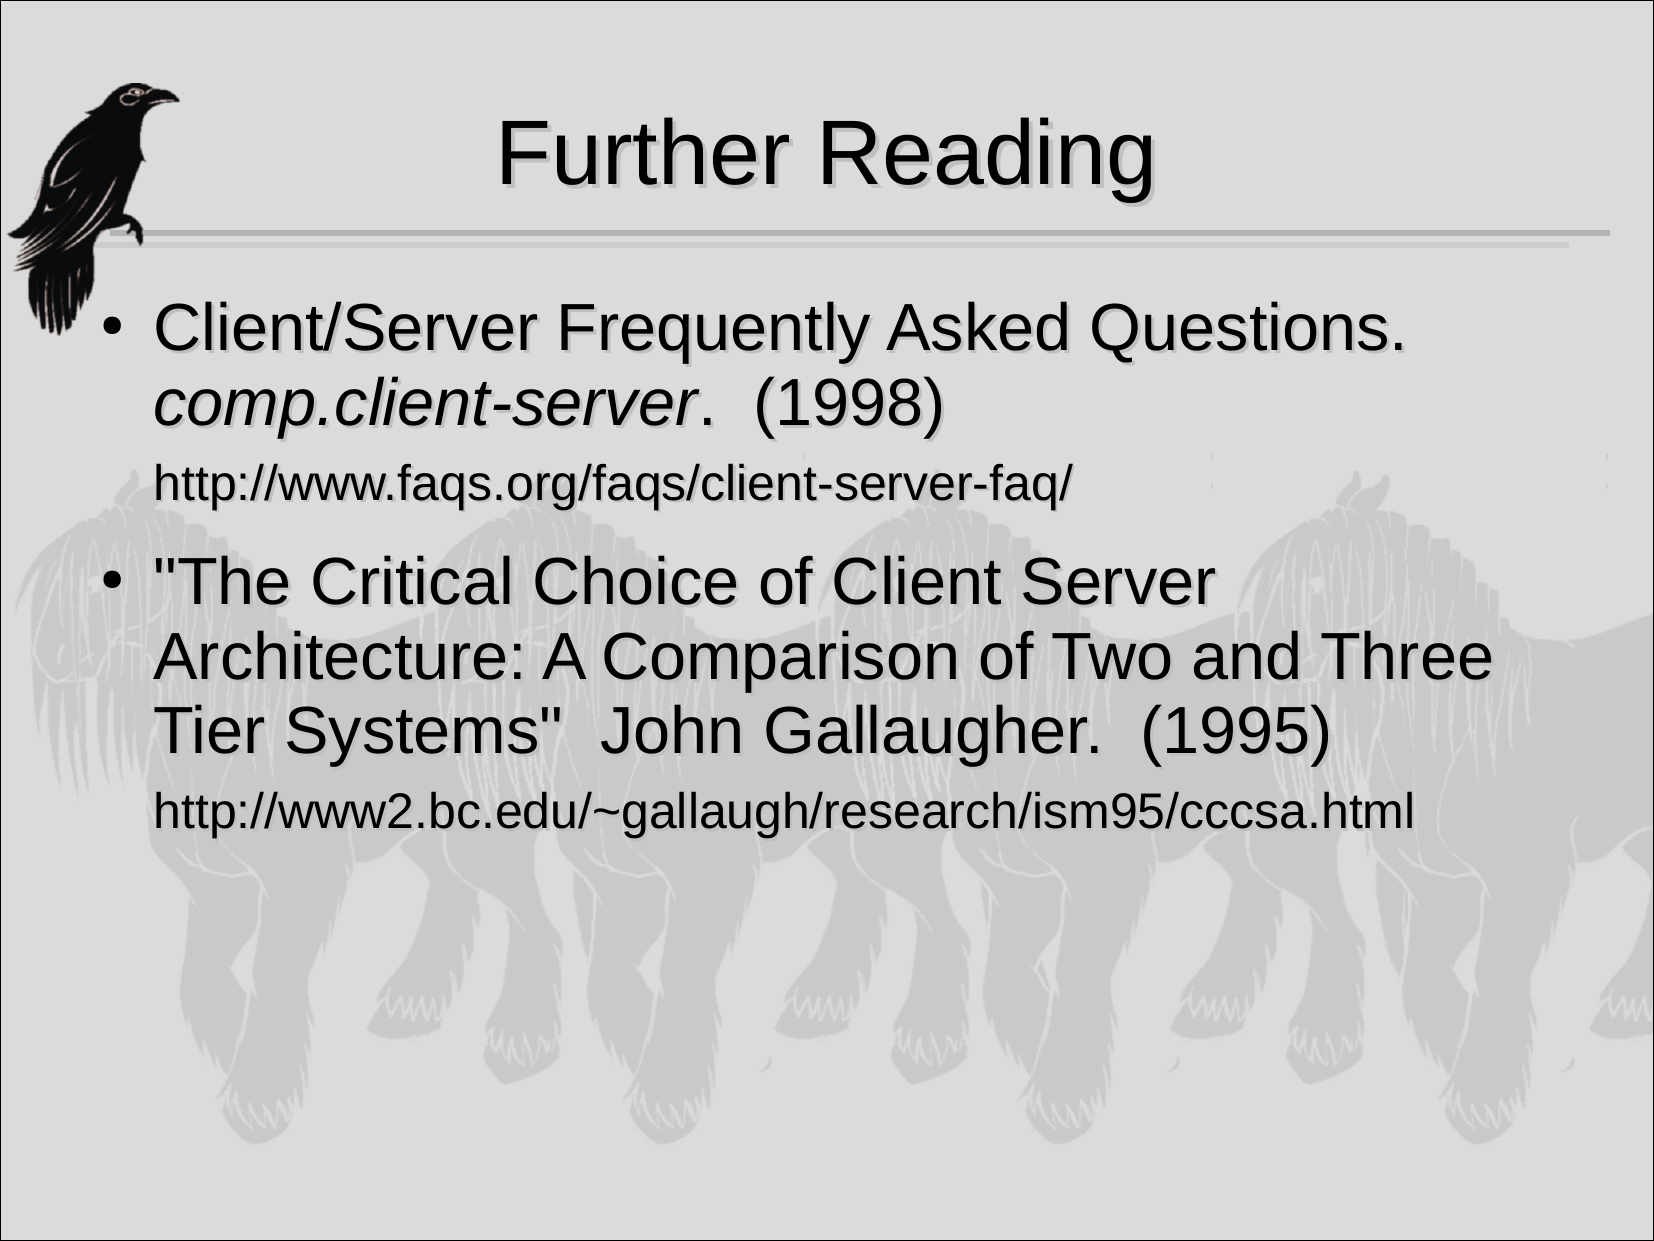

# Further Reading
Client/Server Frequently Asked Questions. comp.client-server. (1998)
http://www.faqs.org/faqs/client-server-faq/
"The Critical Choice of Client Server Architecture: A Comparison of Two and Three Tier Systems" John Gallaugher. (1995)
http://www2.bc.edu/~gallaugh/research/ism95/cccsa.html